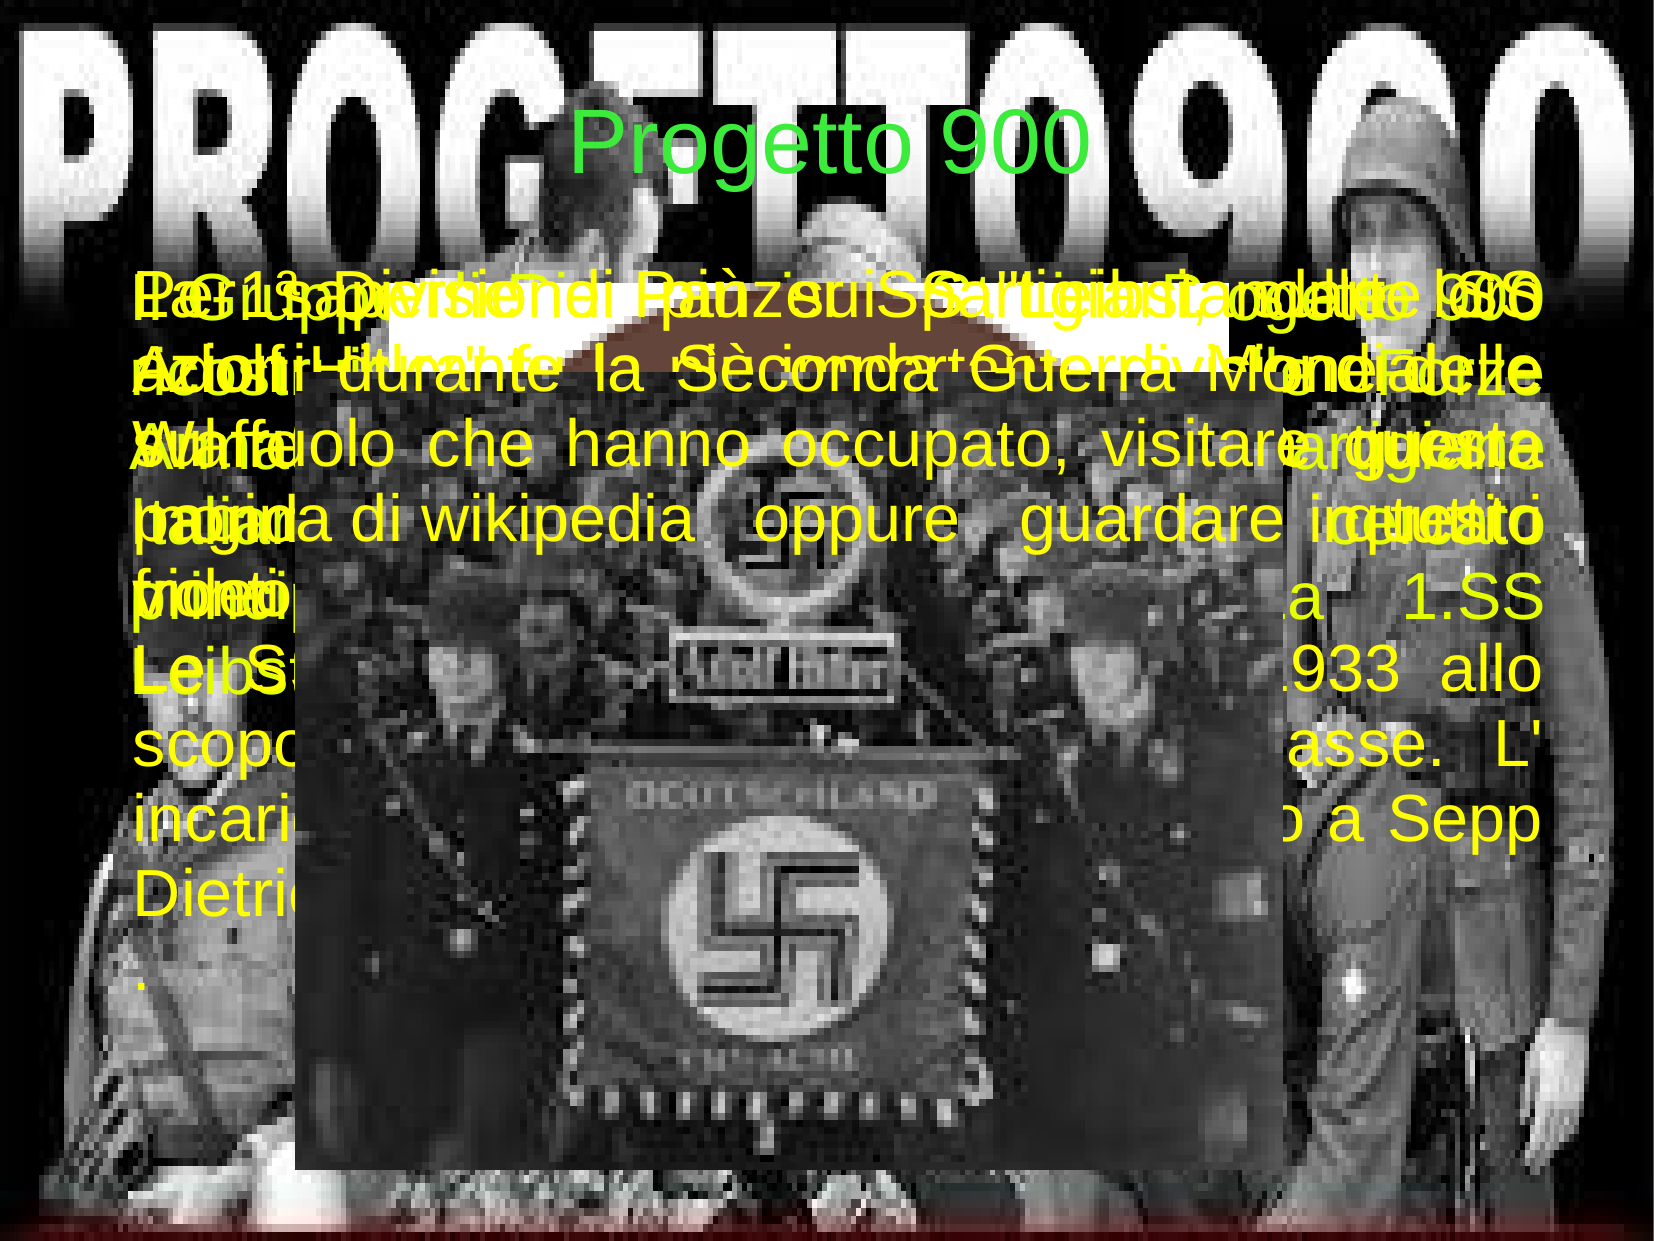

# Progetto 900
Per saperne di più sui partigiani, sulle loro azioni durante la Seconda Guerra Mondiale e sul ruolo che hanno occupato, visitare questa pagina di wikipedia oppure guardare questo video
La 1ª Divisione Panzer SS "Leibstandarte SS Adolf Hitler" fu la più importante divisione delle Waffen-SS nel corso della seconda guerra mondiale, distinguendosi fin dal 1939 in tutti i fronti nei quali fu impegnata
Le SS furono create da Hitler nel 1933 allo scopo di scortarlo ovunque lui andasse. L' incarico di formare questa unità fu dato a Sepp Dietrich.
.
Il Gruppo di Rievocazione Storica Progetto 900 ricostruisce reparti combattenti delle Forze Armate Tedesche e delle Formazioni Partigiane Italiane.Il gruppo che si è cercato principalmente di riprodurre è La 1.SS Leibstandarte SS Adolf Hitler